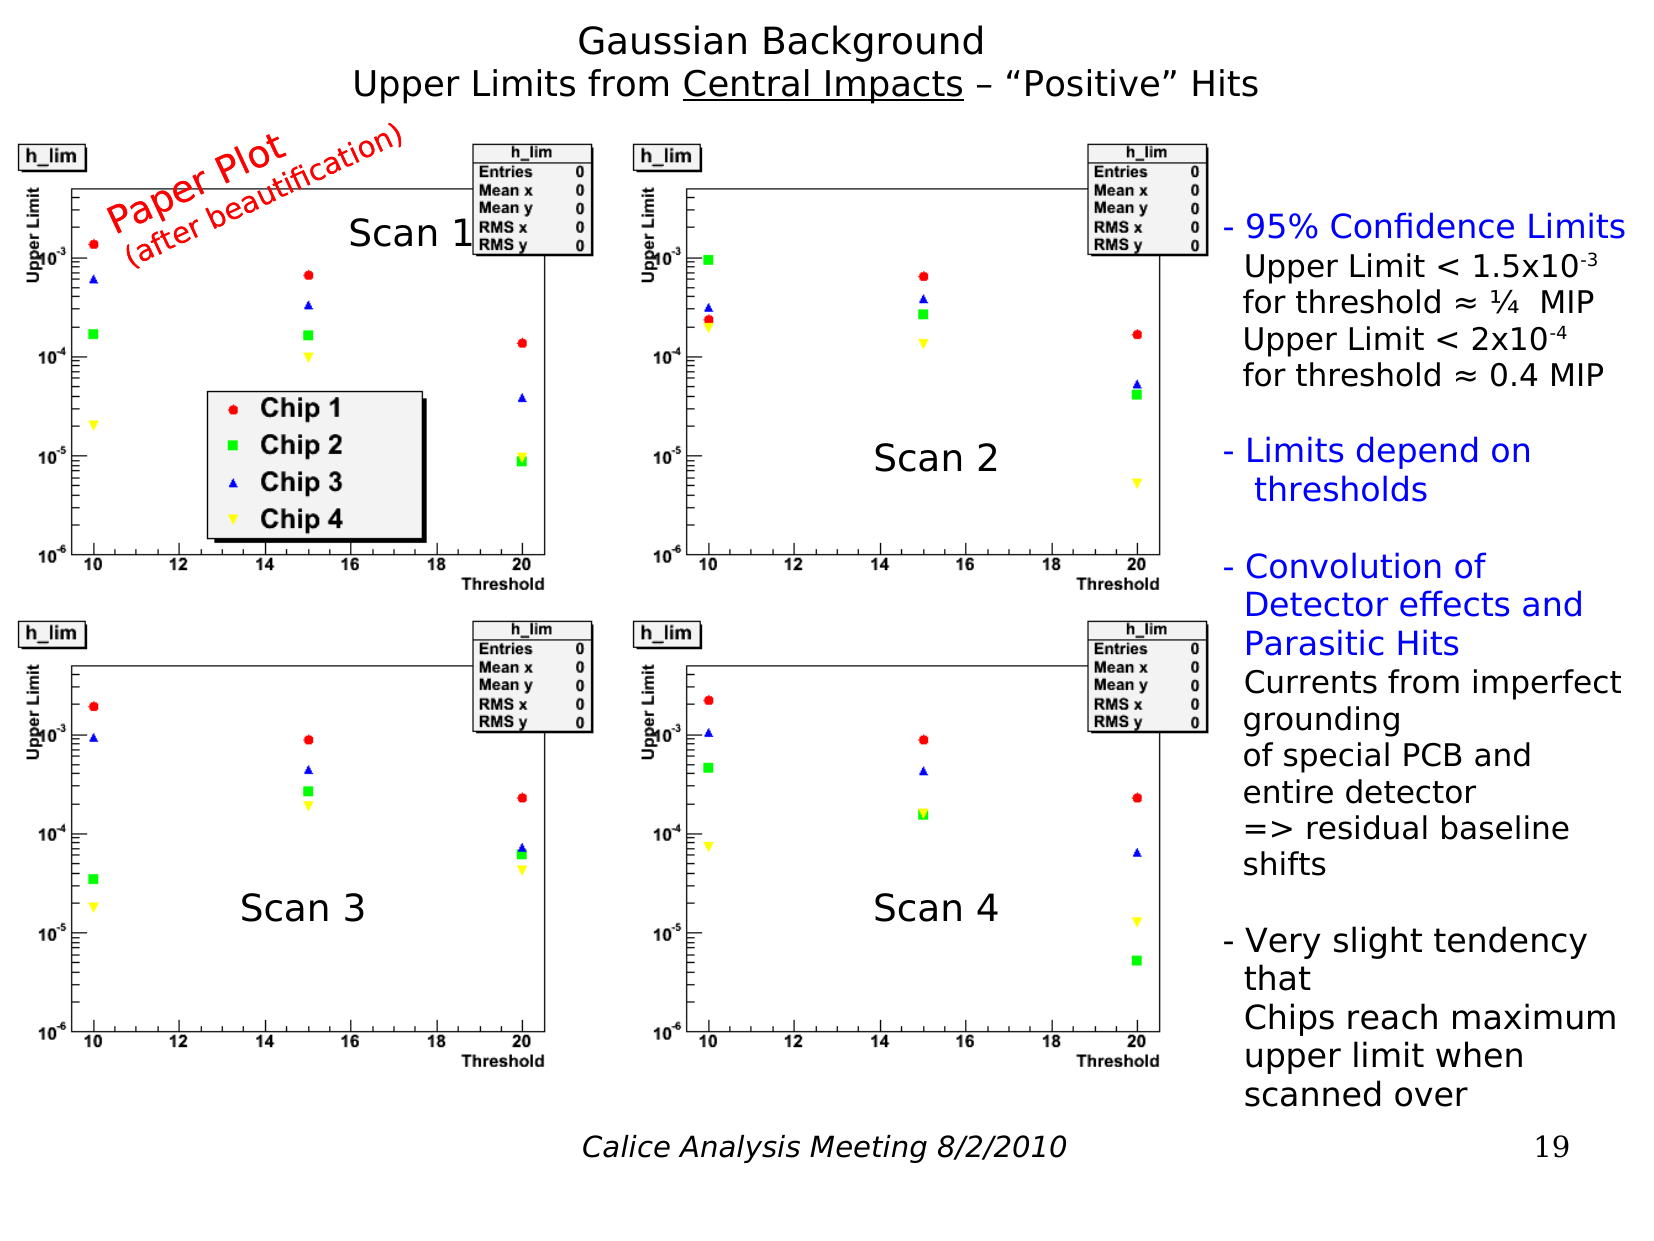

Gaussian Background
Upper Limits from Central Impacts – “Positive” Hits
Paper Plot
(after beautification)
Paper Plot
(after beautification)
- 95% Confidence Limits
 Upper Limit < 1.5x10-3
 for threshold ≈ ¼ MIP
 Upper Limit < 2x10-4
 for threshold ≈ 0.4 MIP
- Limits depend on
 thresholds
- Convolution of
 Detector effects and
 Parasitic Hits
 Currents from imperfect
 grounding
 of special PCB and
 entire detector
 => residual baseline
 shifts
- Very slight tendency
 that
 Chips reach maximum
 upper limit when
 scanned over
Scan 1
Scan 2
Scan 3
Scan 4
19